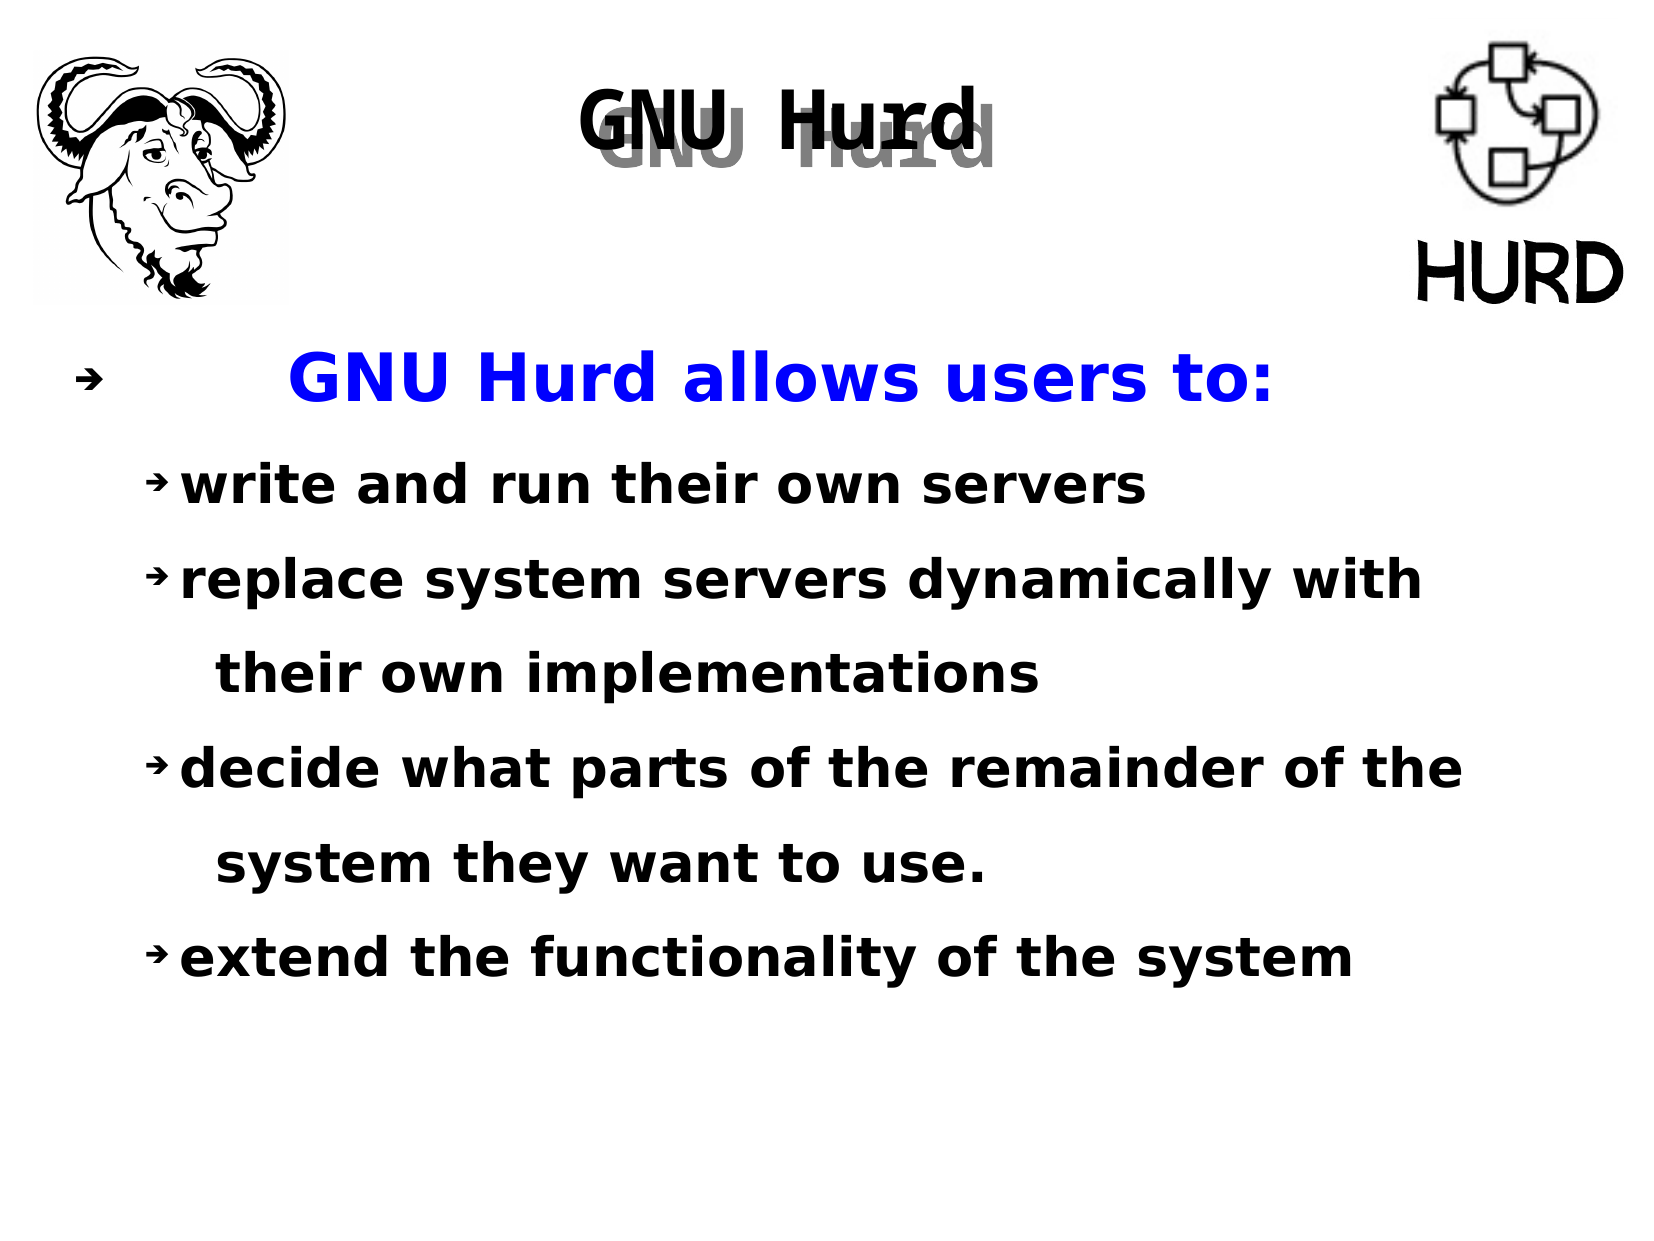

GNU Hurd
GNU Hurd allows users to:
write and run their own servers
replace system servers dynamically with their own implementations
decide what parts of the remainder of the system they want to use.
extend the functionality of the system